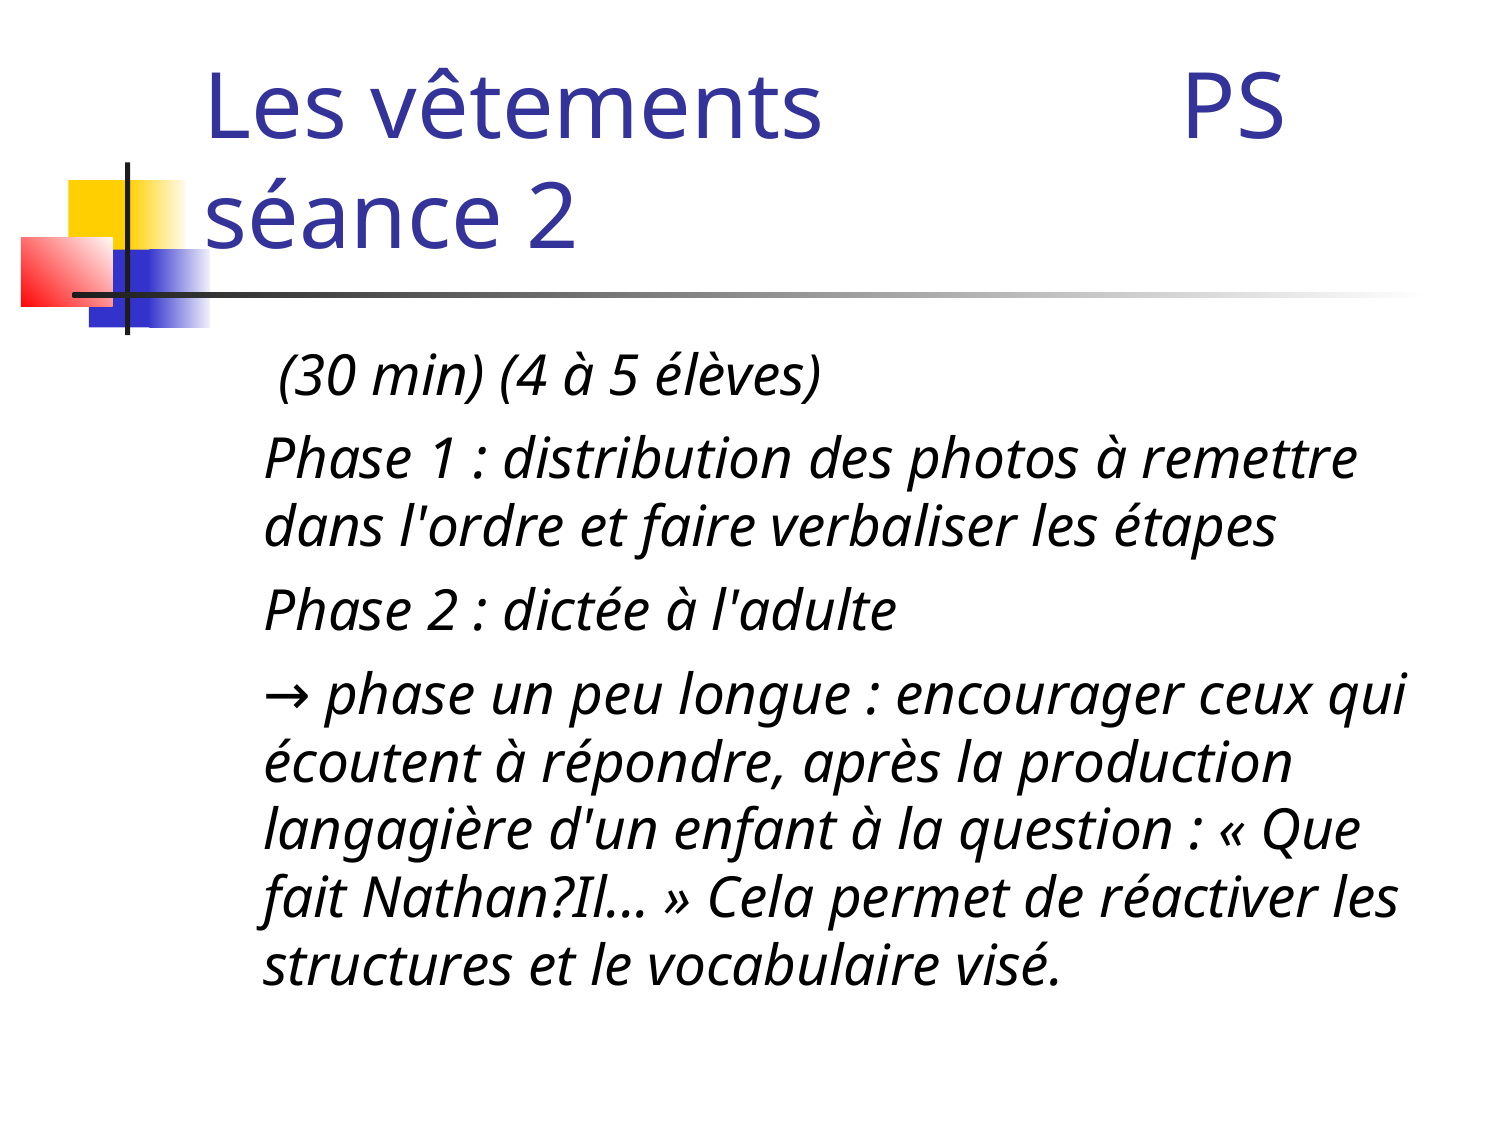

# Les vêtements PS séance 2
 (30 min) (4 à 5 élèves)
Phase 1 : distribution des photos à remettre dans l'ordre et faire verbaliser les étapes
Phase 2 : dictée à l'adulte
→ phase un peu longue : encourager ceux qui écoutent à répondre, après la production langagière d'un enfant à la question : « Que fait Nathan?Il... » Cela permet de réactiver les structures et le vocabulaire visé.